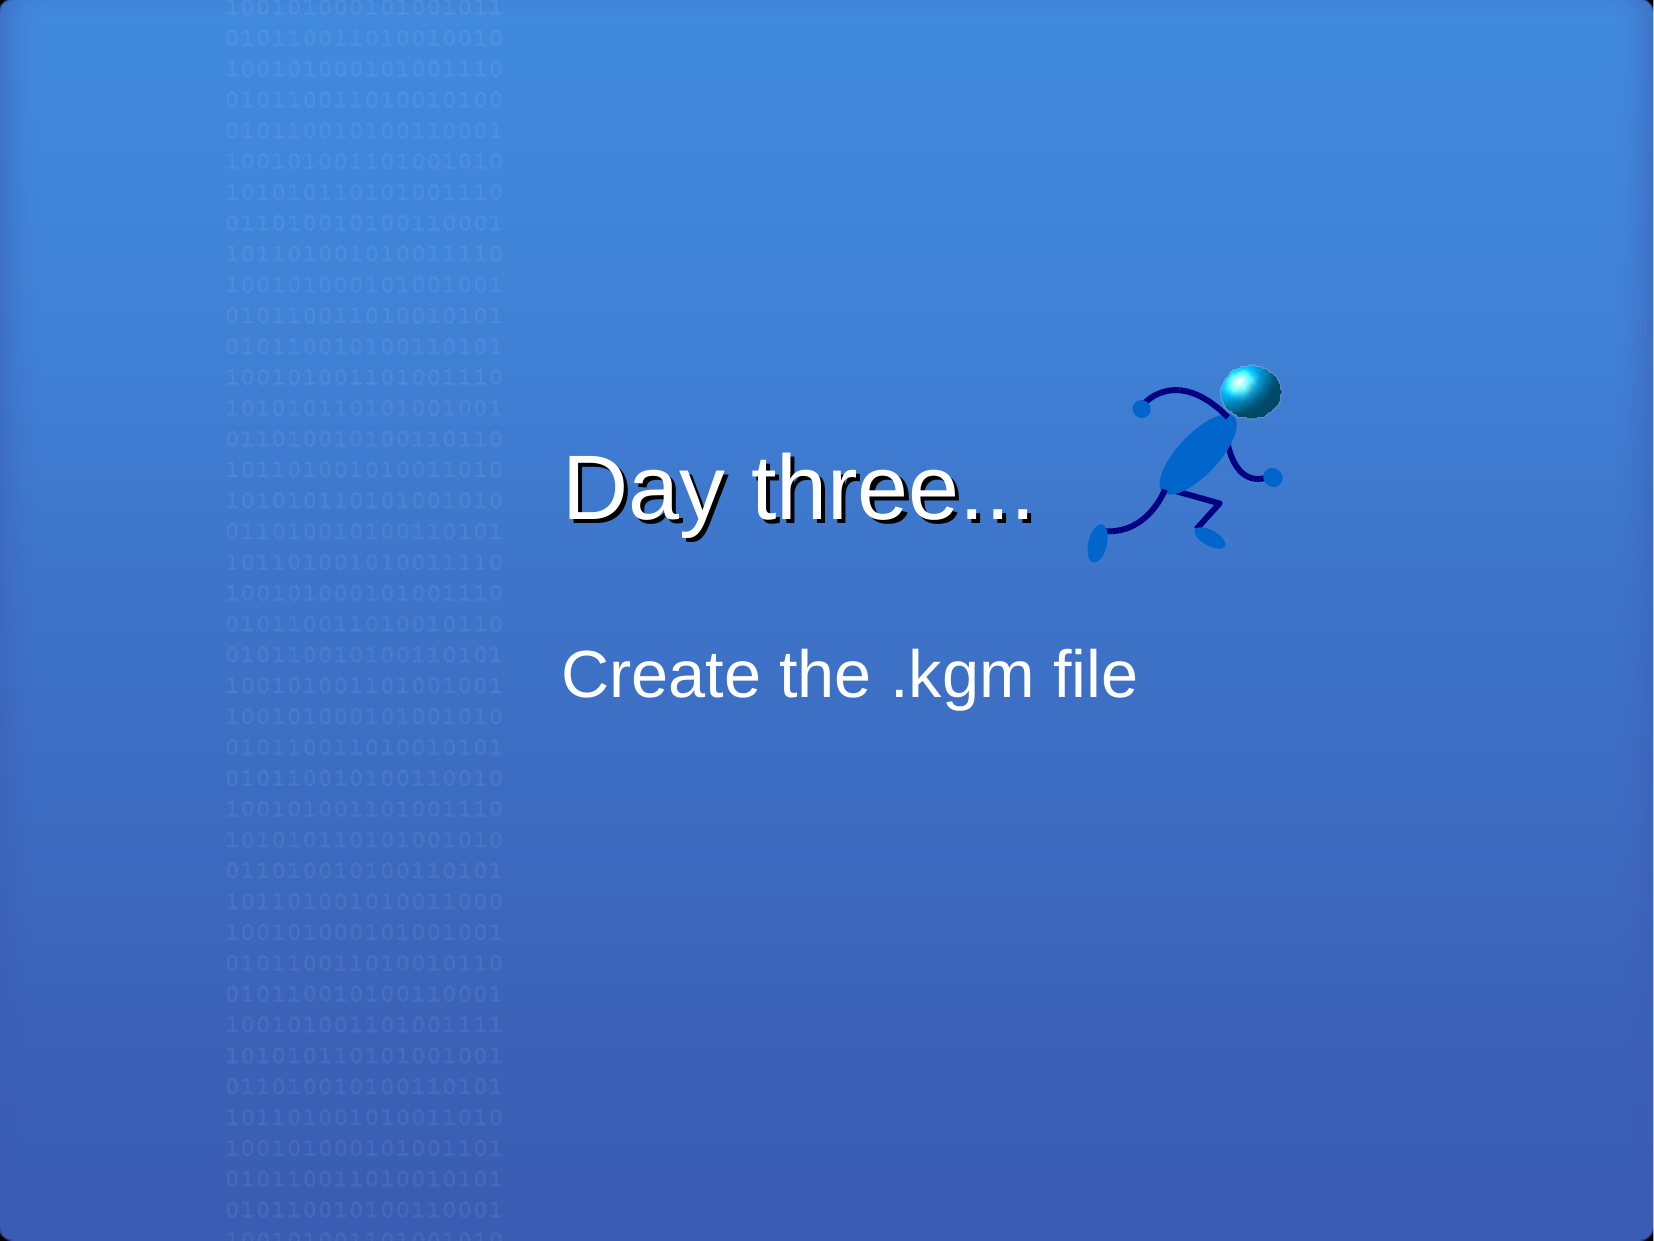

# Day three...
 Create the .kgm file